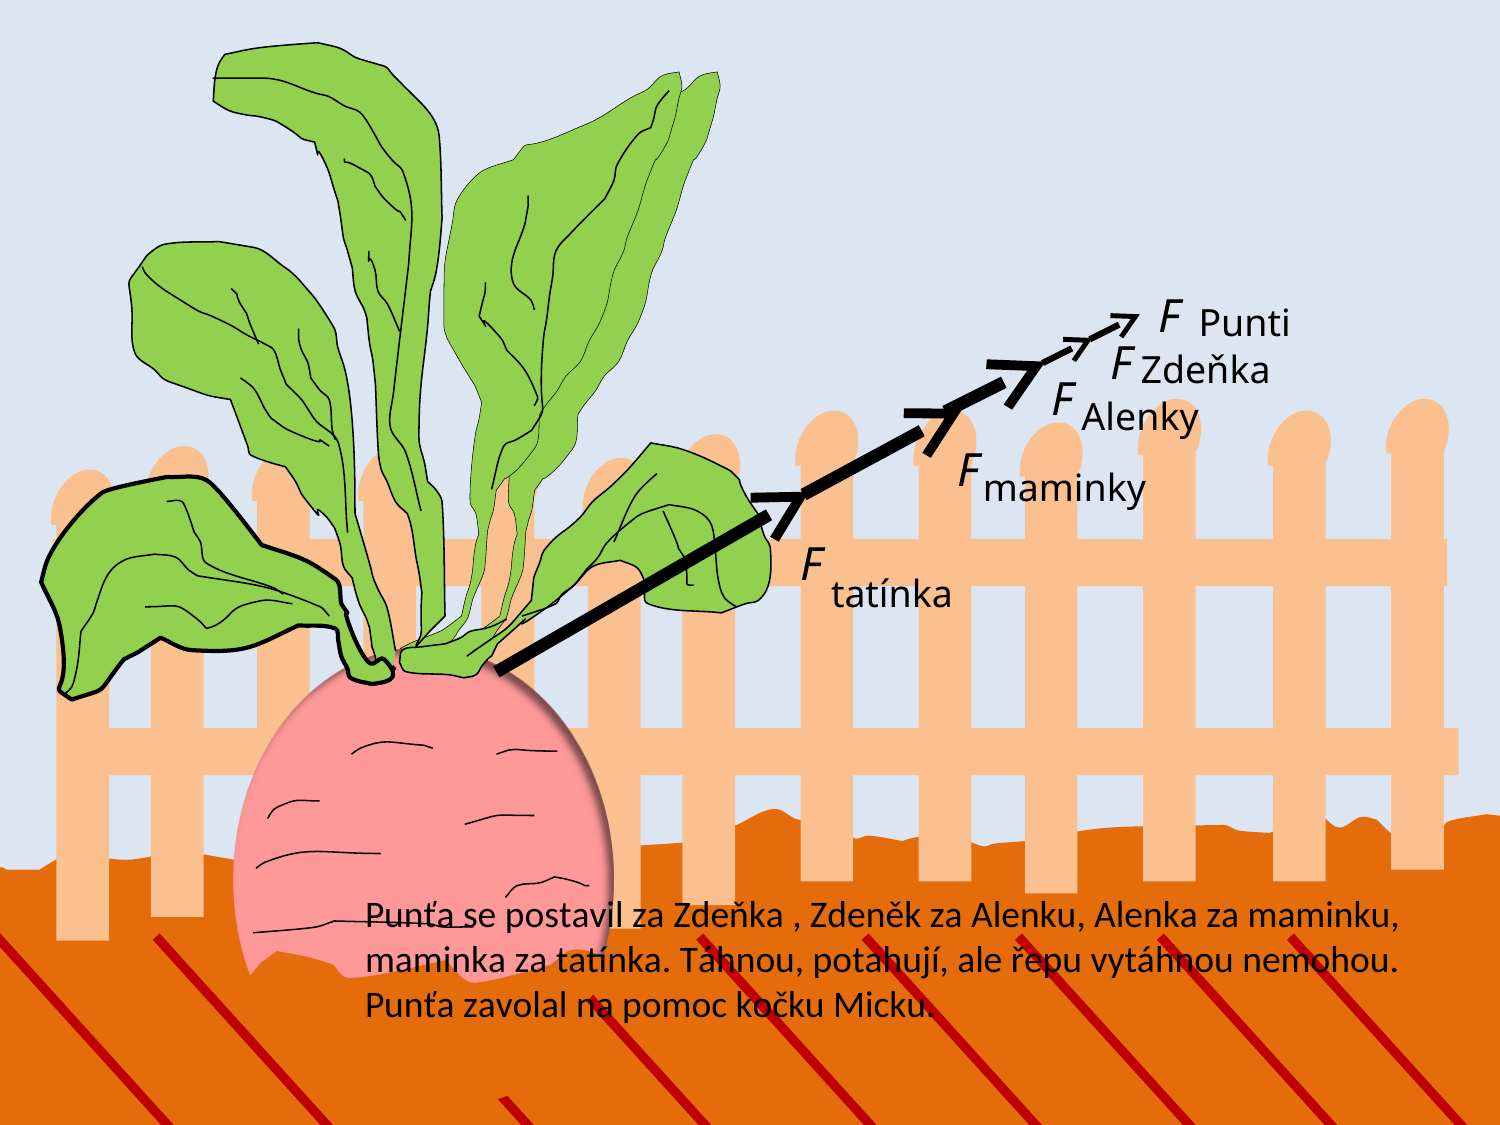

F
Punti
F
Zdeňka
F
Alenky
F
maminky
F
tatínka
Punťa se postavil za Zdeňka , Zdeněk za Alenku, Alenka za maminku,
maminka za tatínka. Táhnou, potahují, ale řepu vytáhnou nemohou.
Punťa zavolal na pomoc kočku Micku.